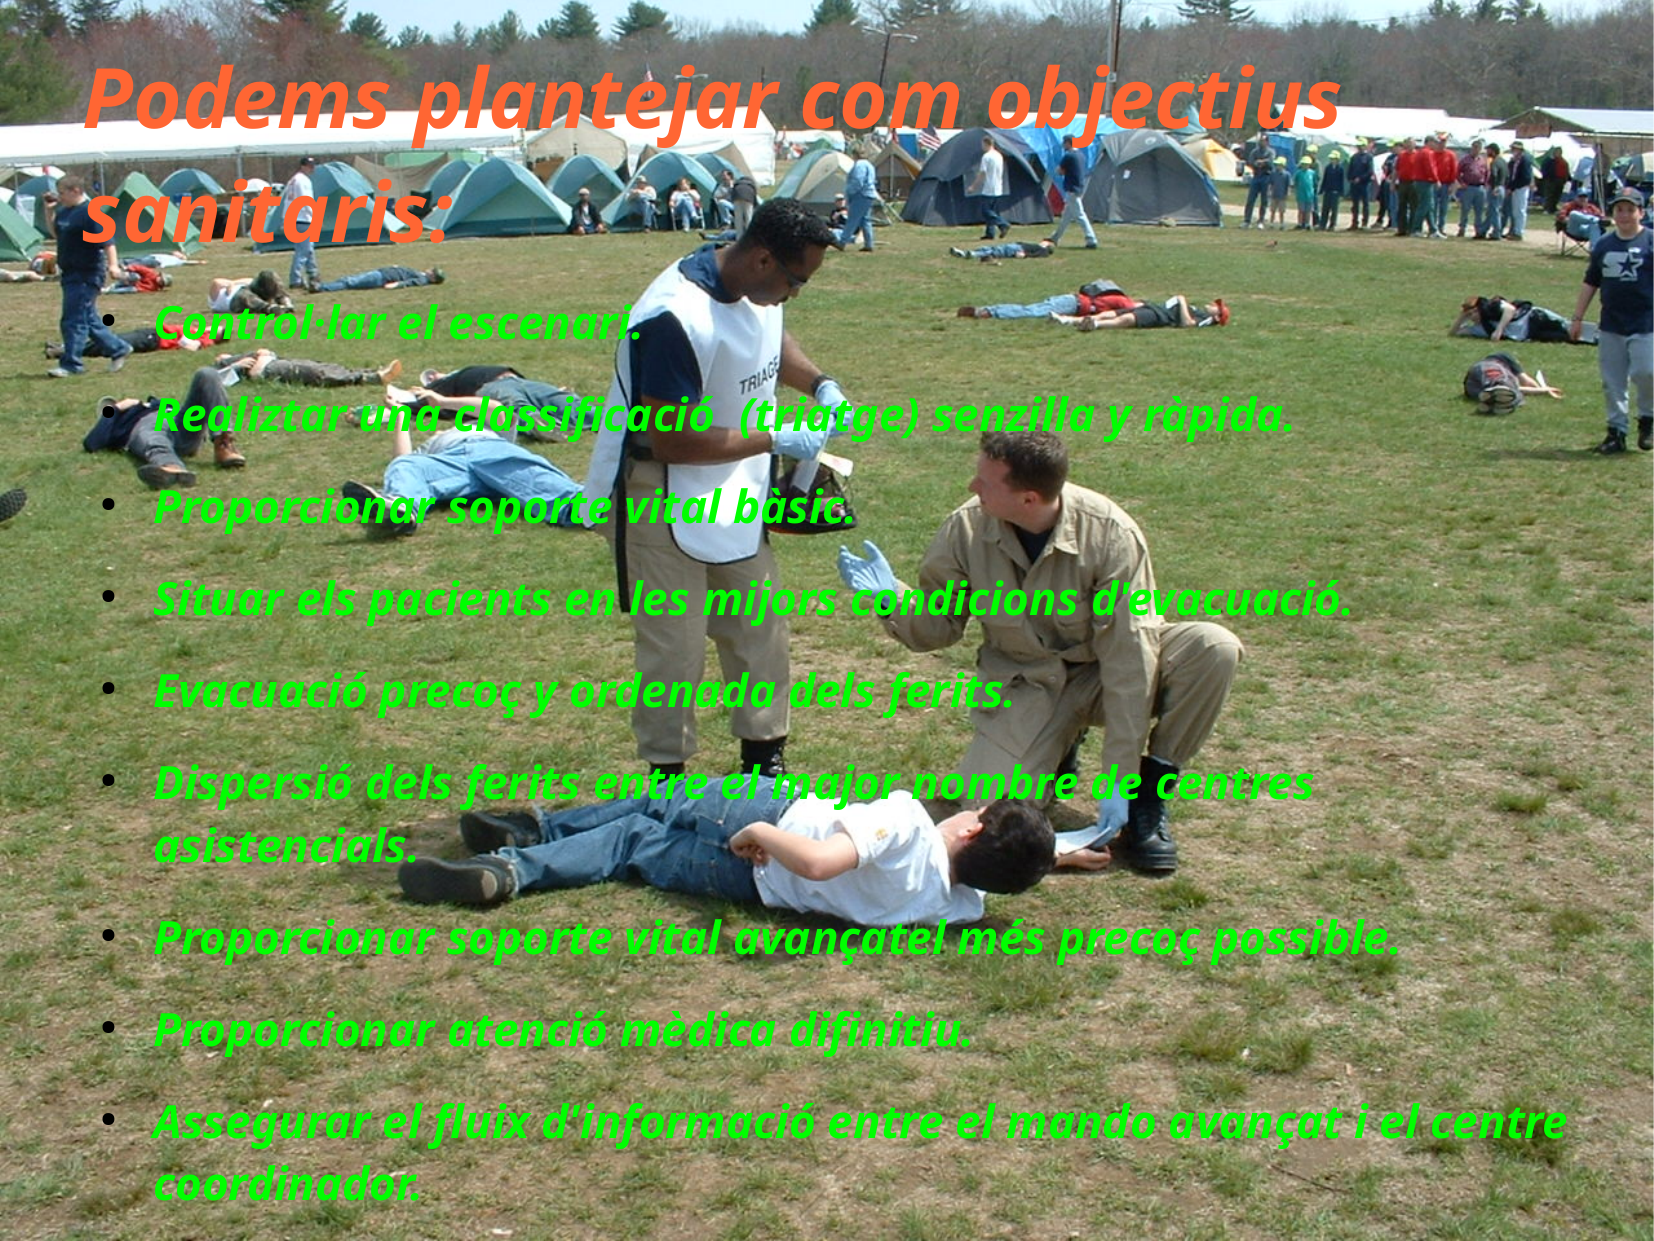

# Podems plantejar com objectius sanitaris:
Control·lar el escenari.
Realiztar una classificació (triatge) senzilla y ràpida.
Proporcionar soporte vital bàsic.
Situar els pacients en les mijors condicions d'evacuació.
Evacuació precoç y ordenada dels ferits.
Dispersió dels ferits entre el major nombre de centres asistencials.
Proporcionar soporte vital avançatel més precoç possible.
Proporcionar atenció mèdica difinitiu.
Assegurar el fluix d'informació entre el mando avançat i el centre coordinador.